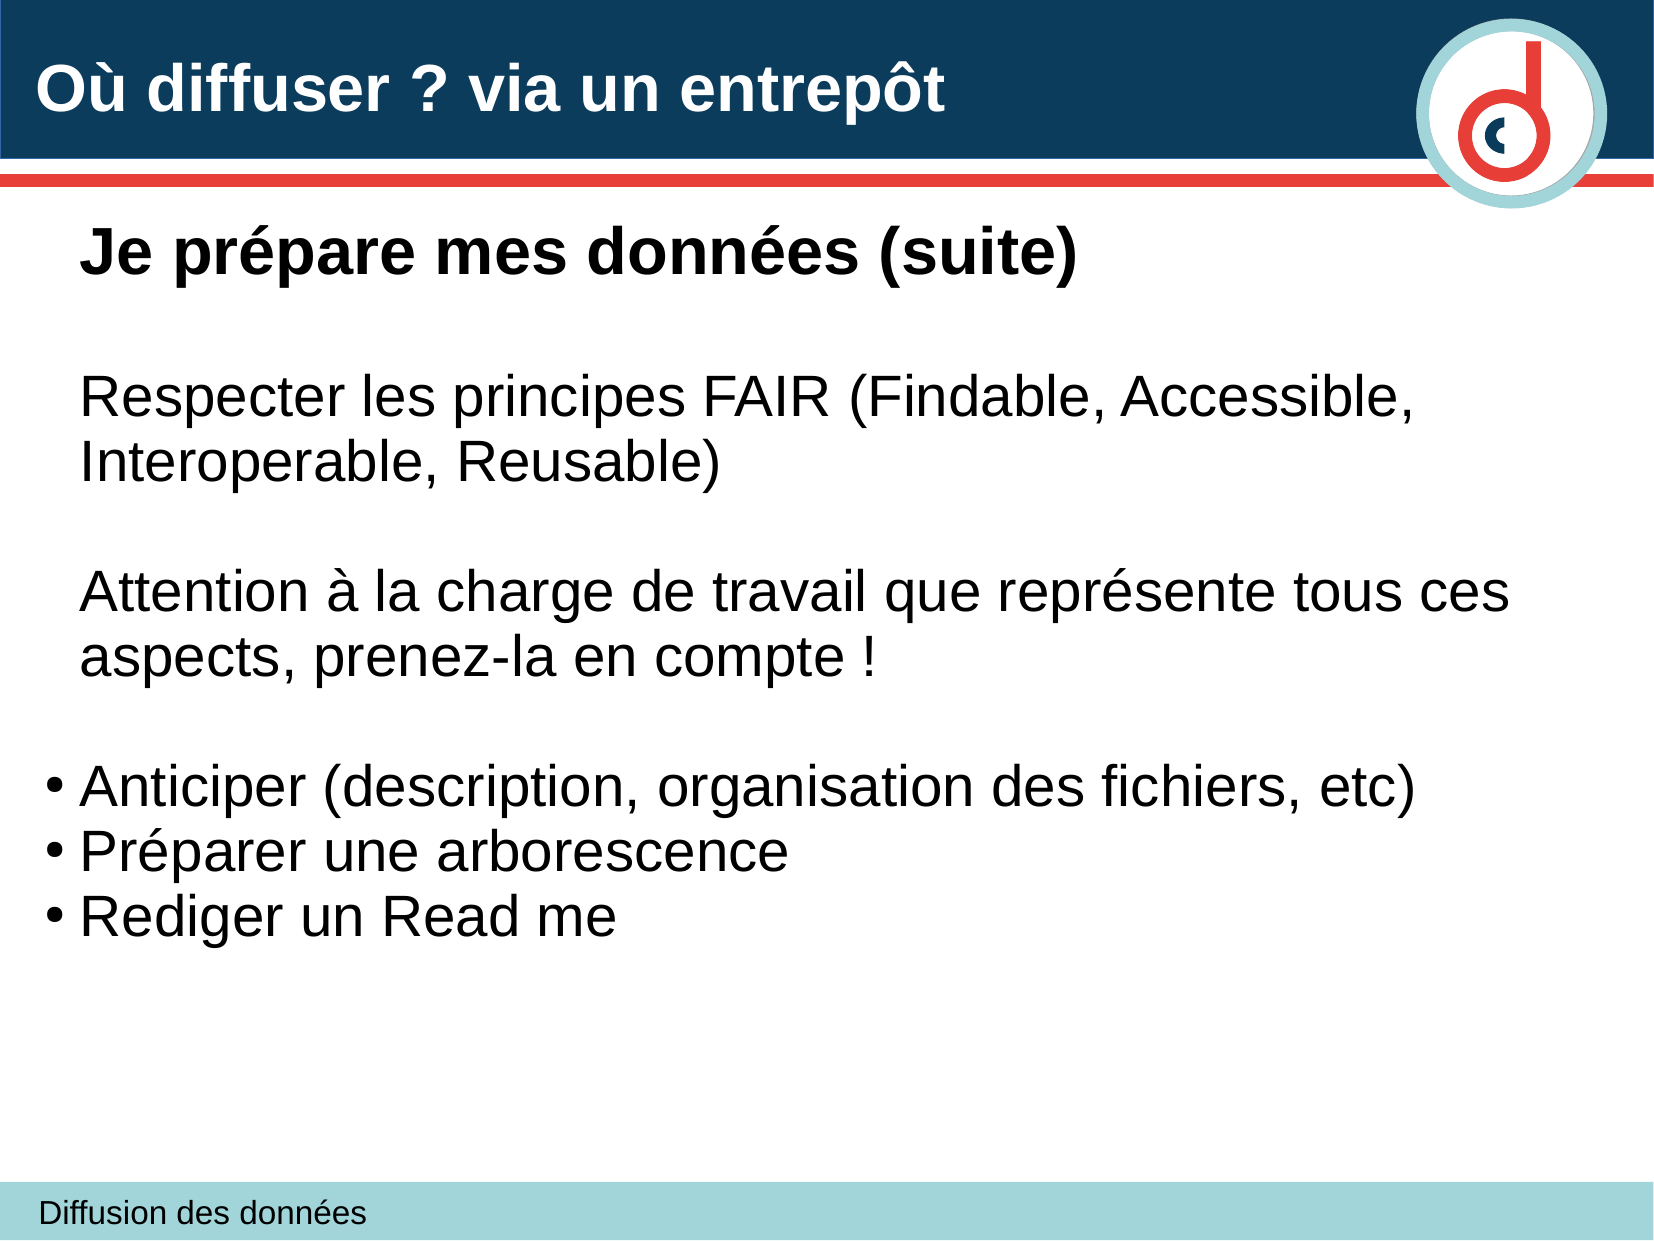

# Où diffuser ? via un entrepôt
Je prépare mes données (suite)
Respecter les principes FAIR (Findable, Accessible, Interoperable, Reusable)
Attention à la charge de travail que représente tous ces aspects, prenez-la en compte !
Anticiper (description, organisation des fichiers, etc)
Préparer une arborescence
Rediger un Read me
Diffusion des données